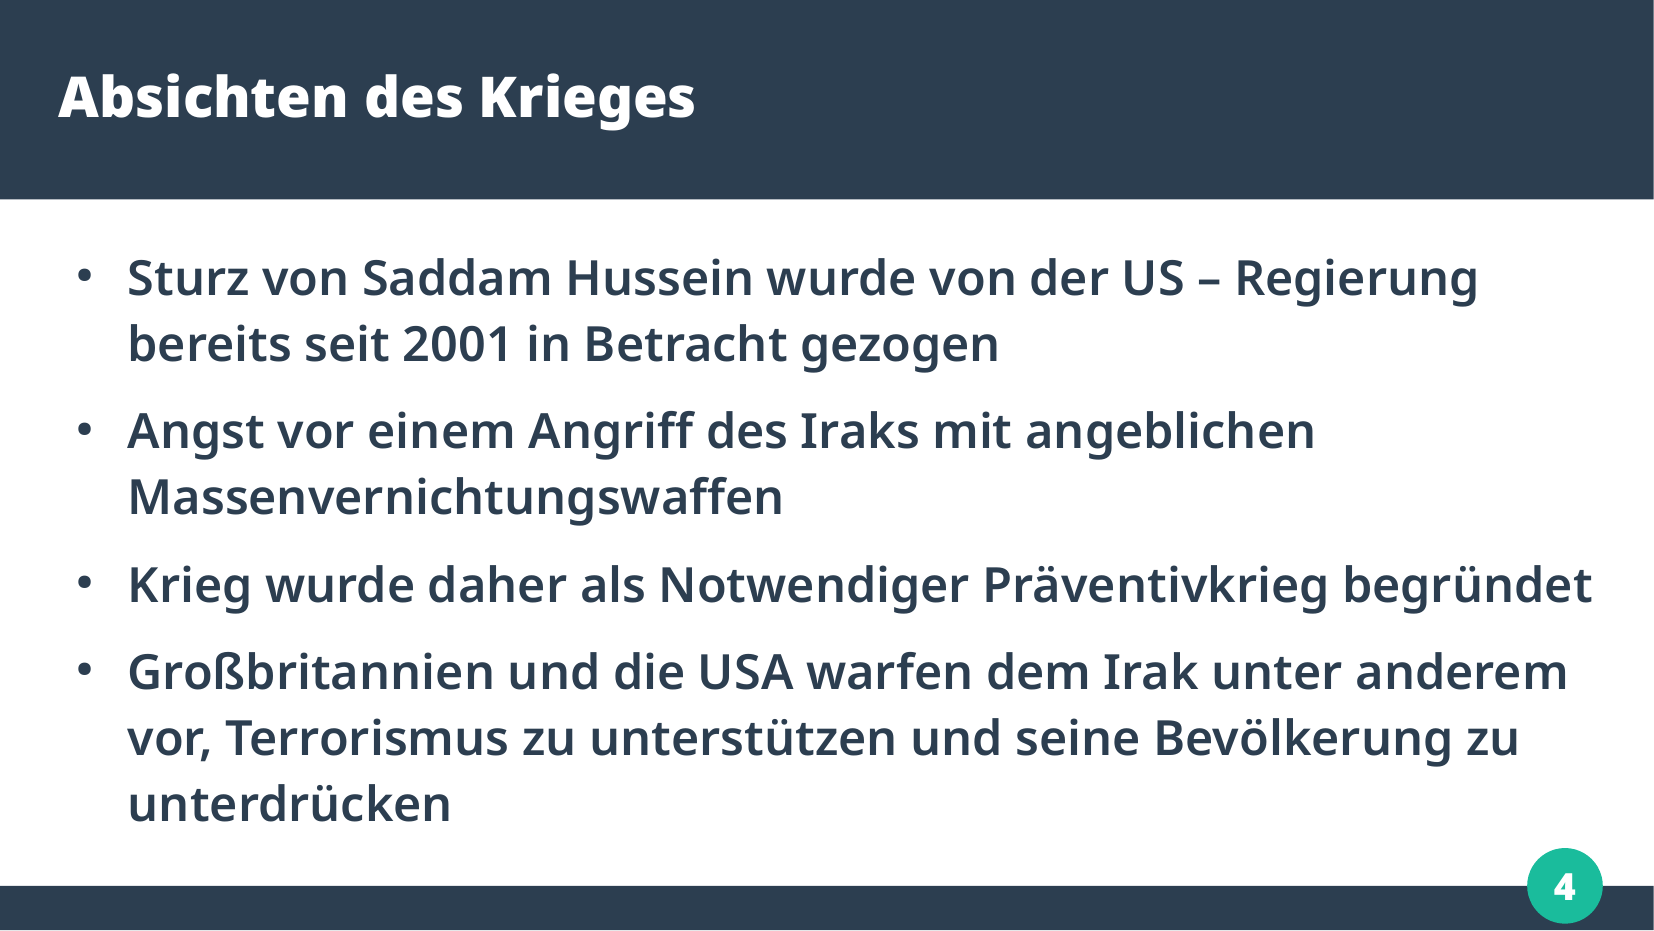

# Absichten des Krieges
Sturz von Saddam Hussein wurde von der US – Regierung bereits seit 2001 in Betracht gezogen
Angst vor einem Angriff des Iraks mit angeblichen Massenvernichtungswaffen
Krieg wurde daher als Notwendiger Präventivkrieg begründet
Großbritannien und die USA warfen dem Irak unter anderem vor, Terrorismus zu unterstützen und seine Bevölkerung zu unterdrücken